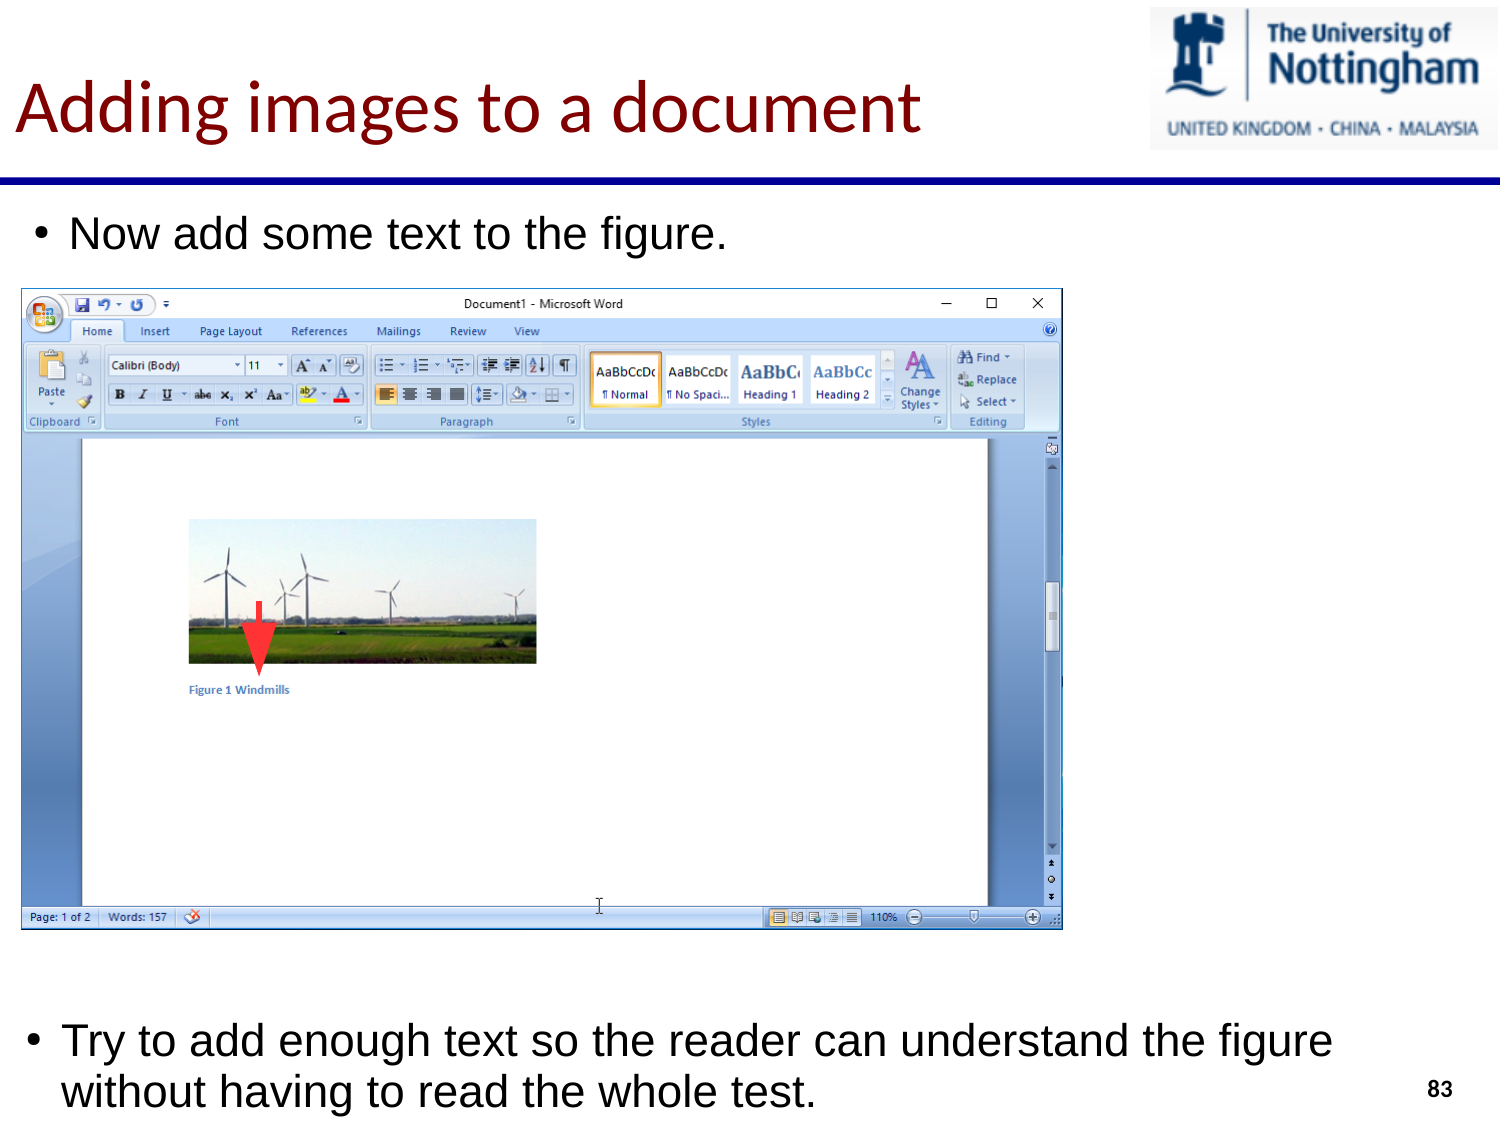

# Adding images to a document
Now add some text to the figure.
Try to add enough text so the reader can understand the figure without having to read the whole test.